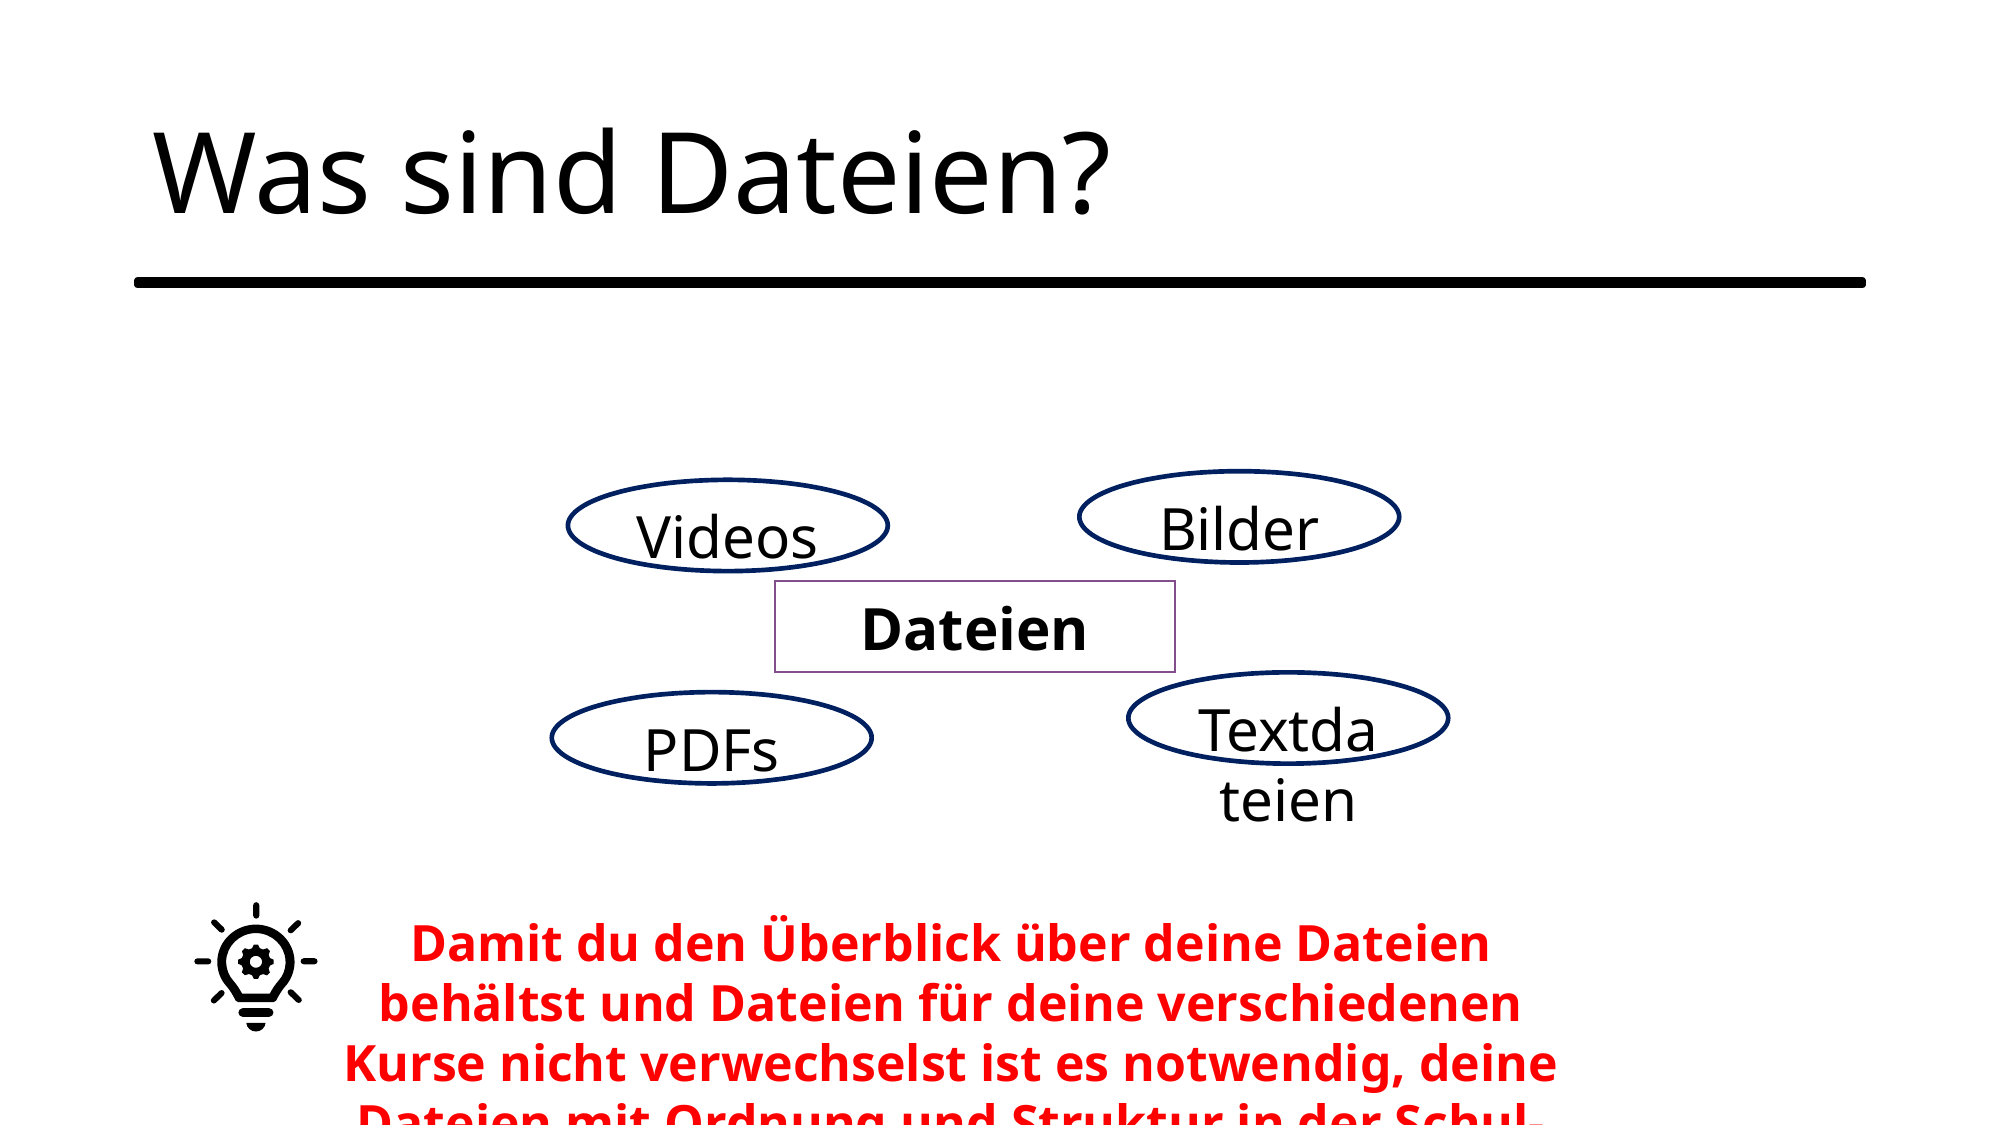

# Was sind Dateien?
Bilder
Videos
Dateien
Textdateien
PDFs
Damit du den Überblick über deine Dateien behältst und Dateien für deine verschiedenen Kurse nicht verwechselst ist es notwendig, deine Dateien mit Ordnung und Struktur in der Schul-Cloud abzuspeichern.